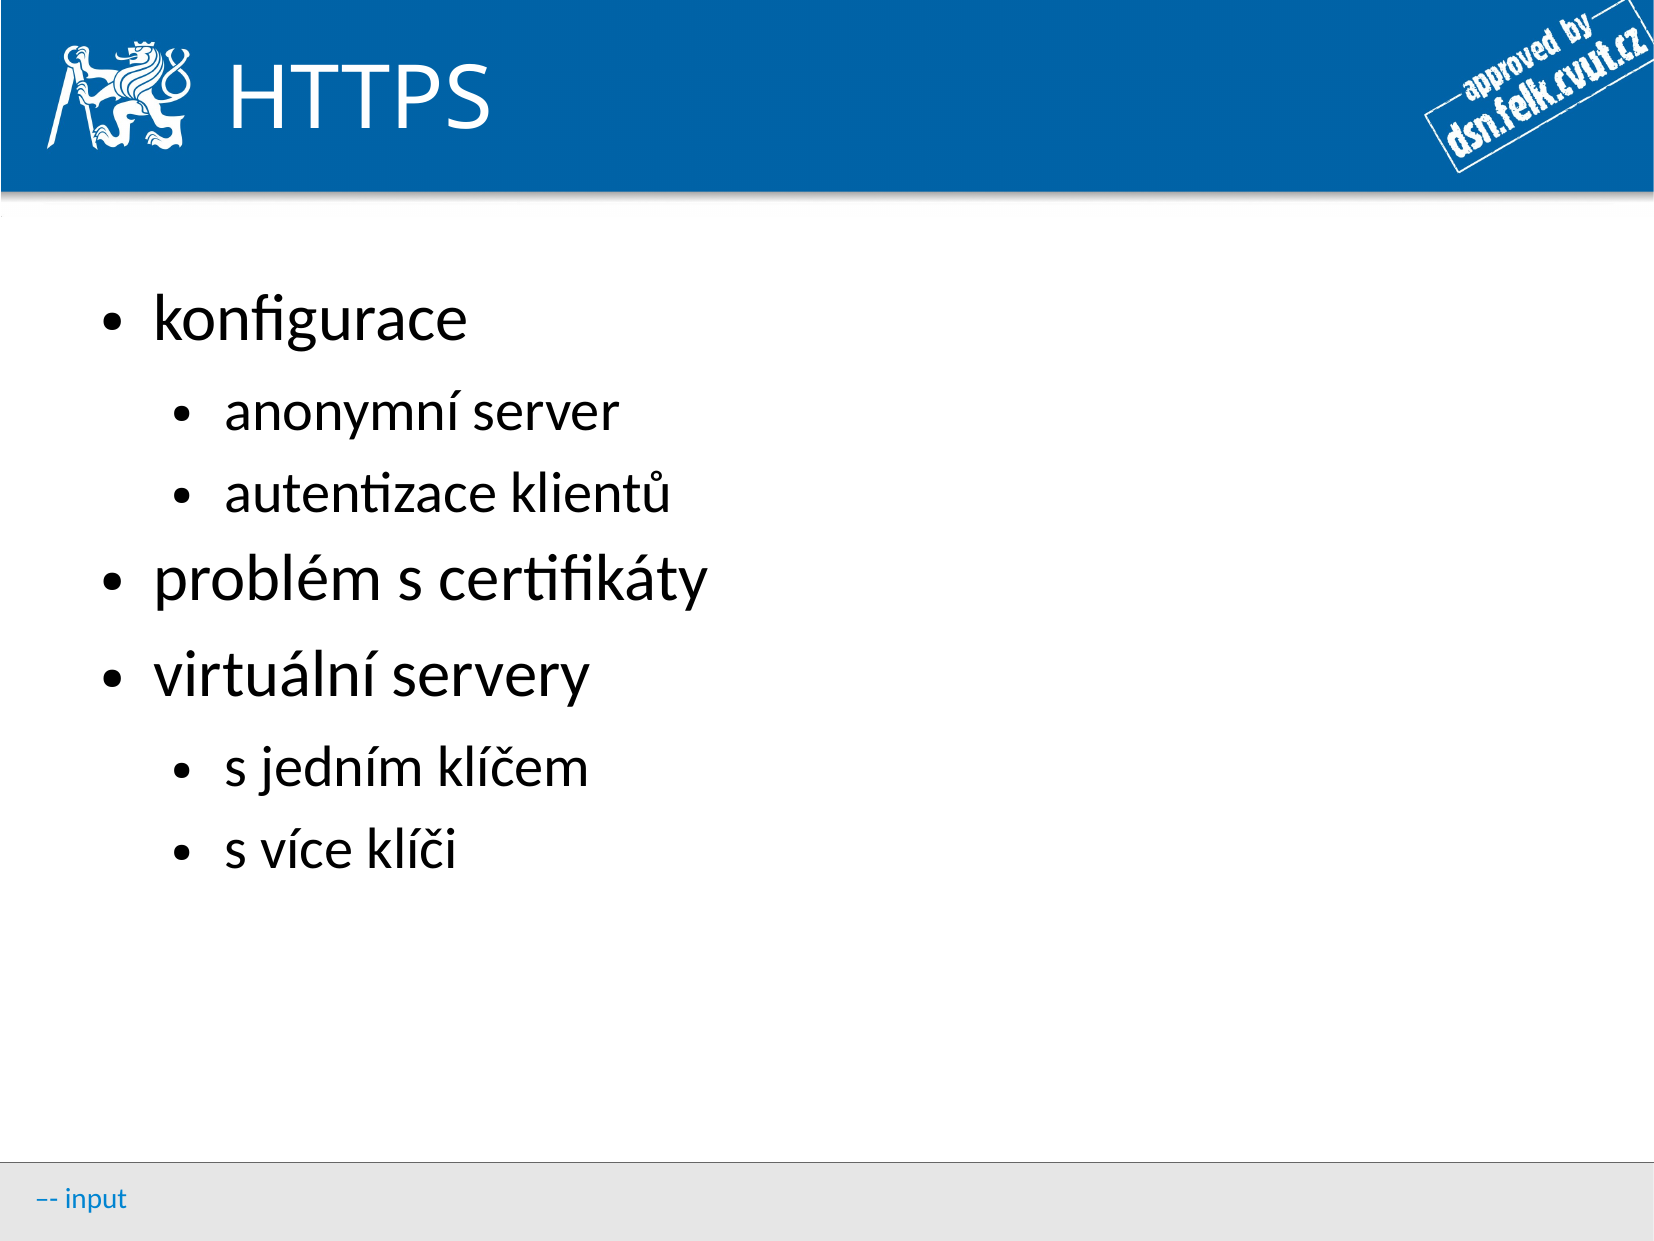

# HTTPS
konfigurace
anonymní server
autentizace klientů
problém s certifikáty
virtuální servery
s jedním klíčem
s více klíči